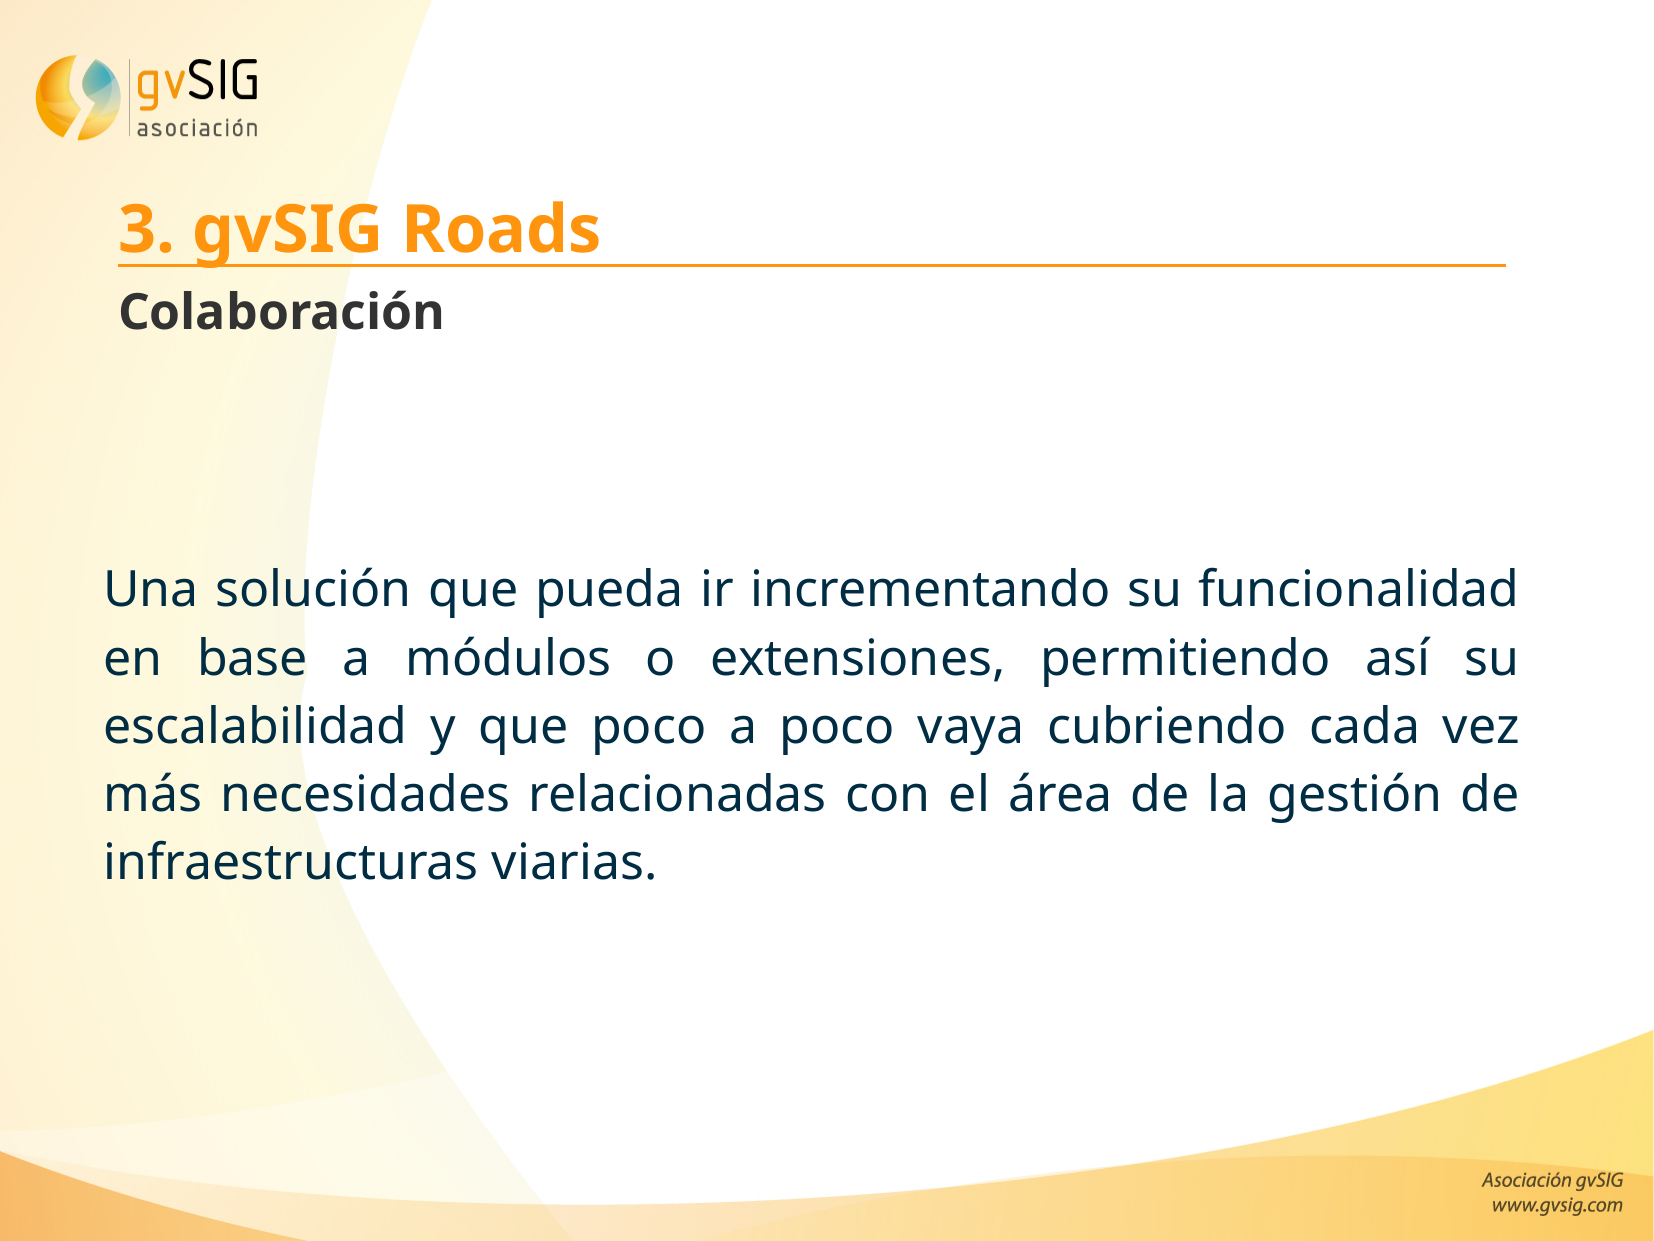

3. gvSIG Roads
# Colaboración
Una solución que pueda ir incrementando su funcionalidad en base a módulos o extensiones, permitiendo así su escalabilidad y que poco a poco vaya cubriendo cada vez más necesidades relacionadas con el área de la gestión de infraestructuras viarias.